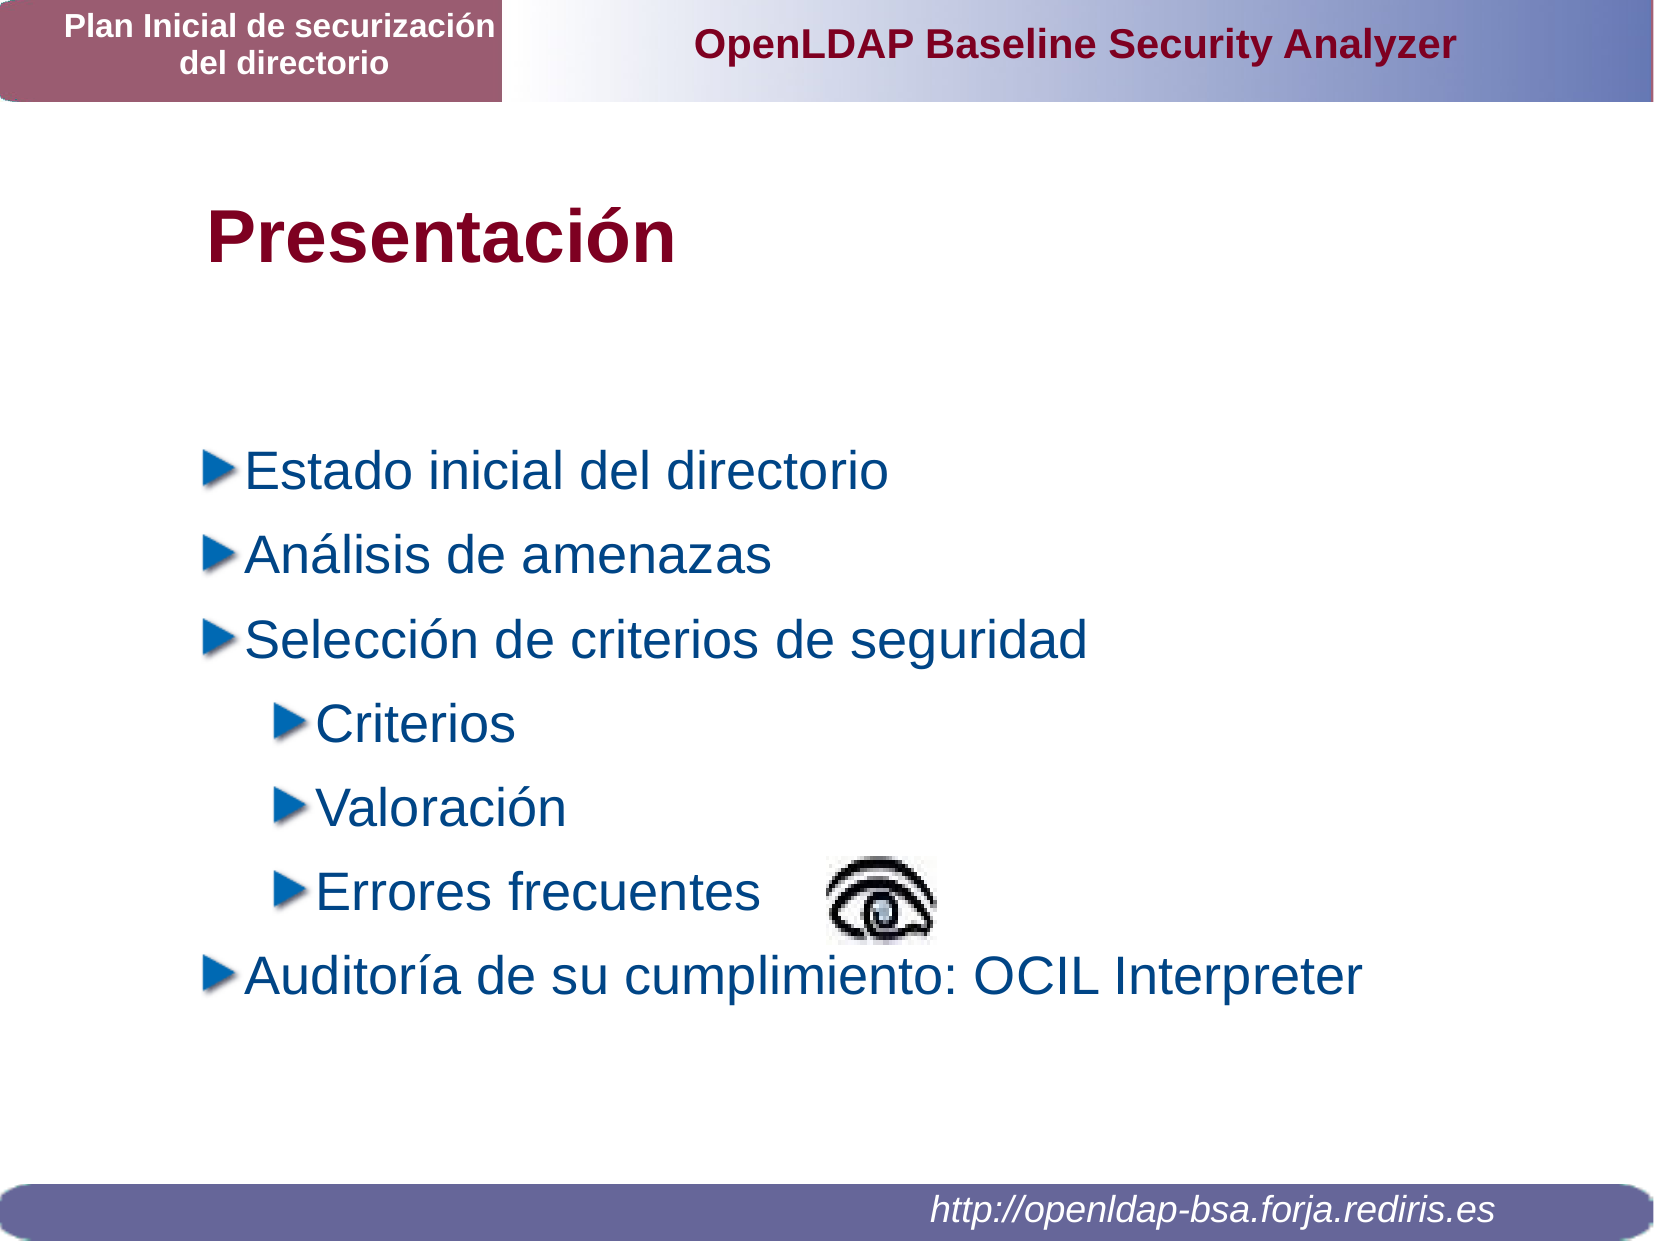

Plan Inicial de securización
 del directorio
OpenLDAP Baseline Security Analyzer
# Presentación
Estado inicial del directorio
Análisis de amenazas
Selección de criterios de seguridad
Criterios
Valoración
Errores frecuentes
Auditoría de su cumplimiento: OCIL Interpreter
http://openldap-bsa.forja.rediris.es